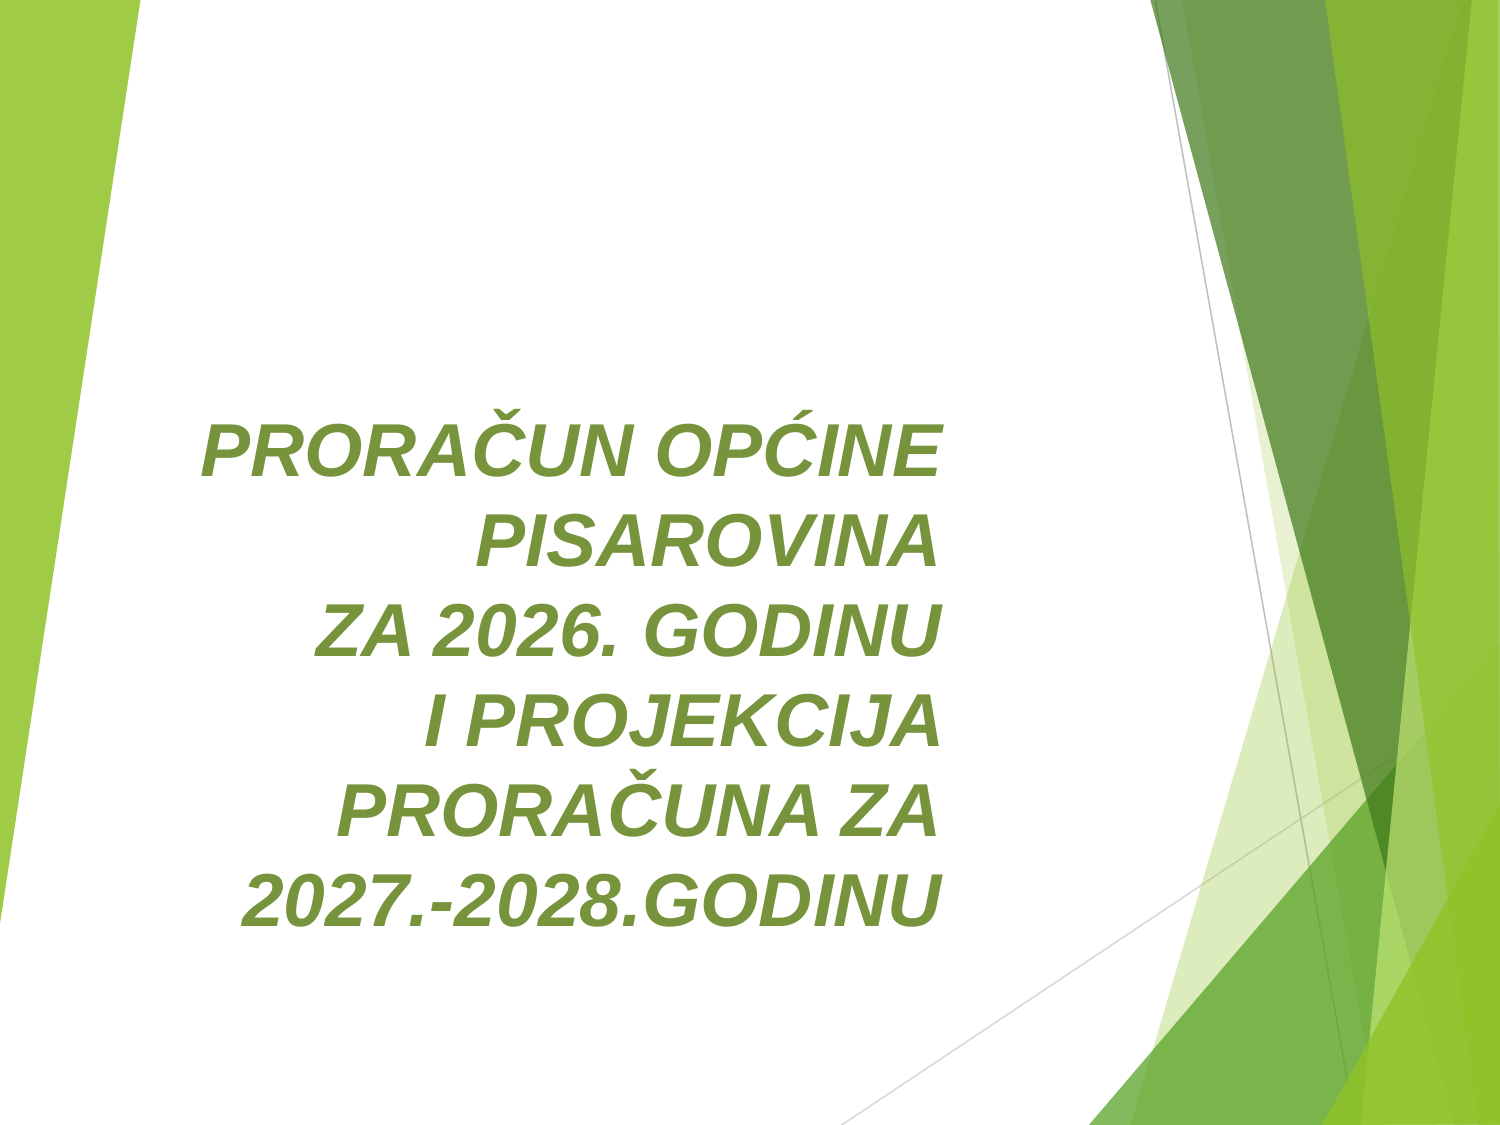

# PRORAČUN OPĆINE PISAROVINA ZA 2026. GODINU I PROJEKCIJA PRORAČUNA ZA 2027.-2028.GODINU